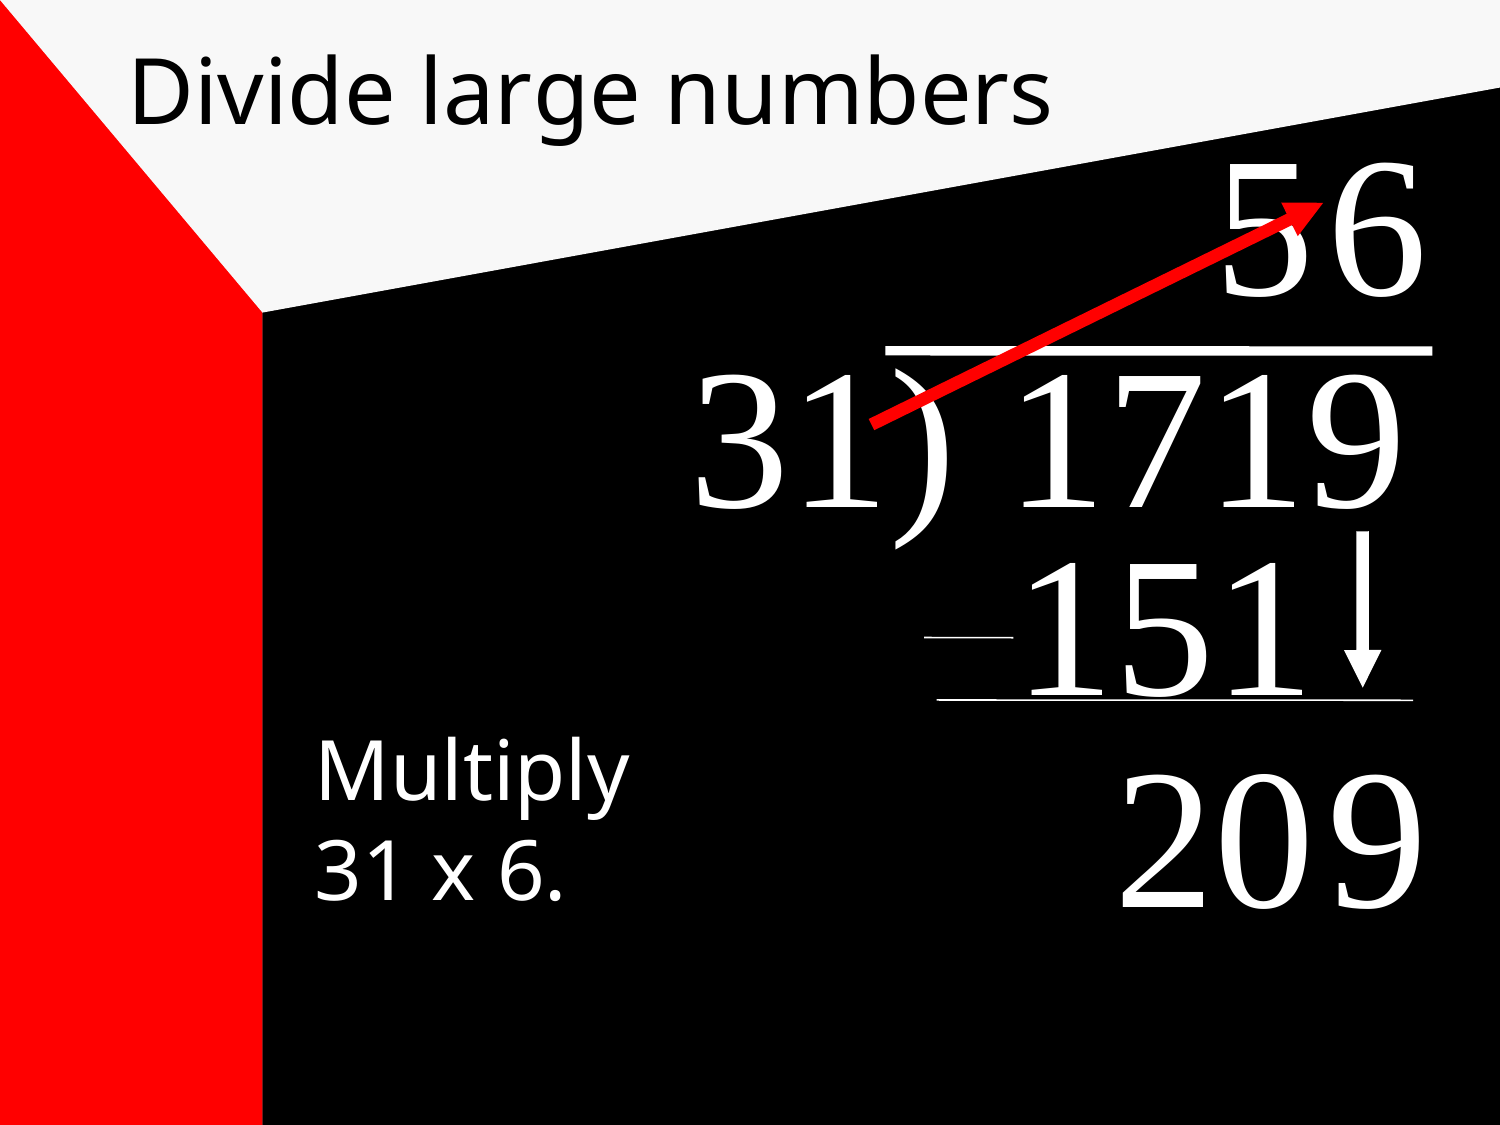

# Divide large numbers
5
6
31) 1719
151
20
9
Multiply
31 x 6.